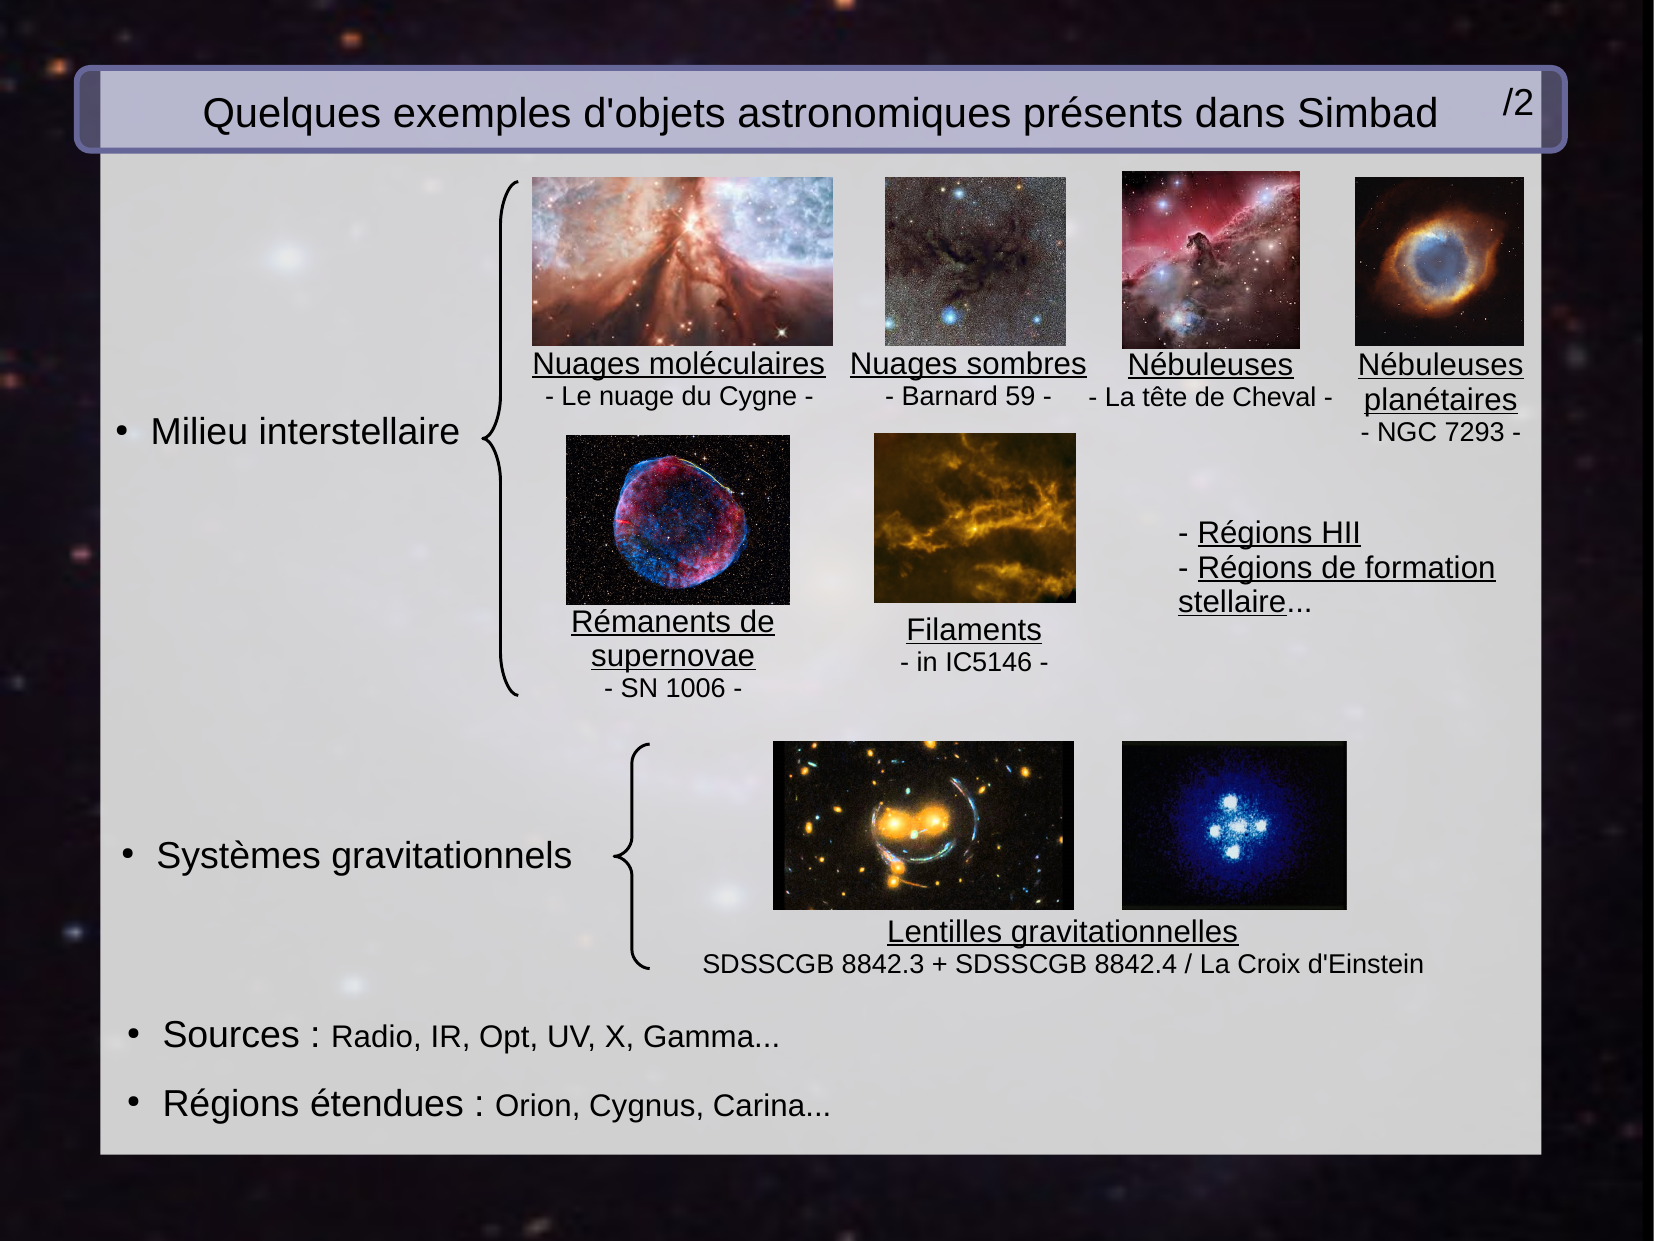

Quelques exemples d'objets astronomiques présents dans Simbad
/2
Nuages moléculaires
- Le nuage du Cygne -
Nuages sombres
- Barnard 59 -
Nébuleuses
- La tête de Cheval -
Nébuleuses planétaires
- NGC 7293 -
Milieu interstellaire
- Régions HII
- Régions de formation stellaire...
Rémanents de supernovae
- SN 1006 -
Filaments
- in IC5146 -
Systèmes gravitationnels
Lentilles gravitationnelles
SDSSCGB 8842.3 + SDSSCGB 8842.4 / La Croix d'Einstein
Sources : Radio, IR, Opt, UV, X, Gamma...
Régions étendues : Orion, Cygnus, Carina...